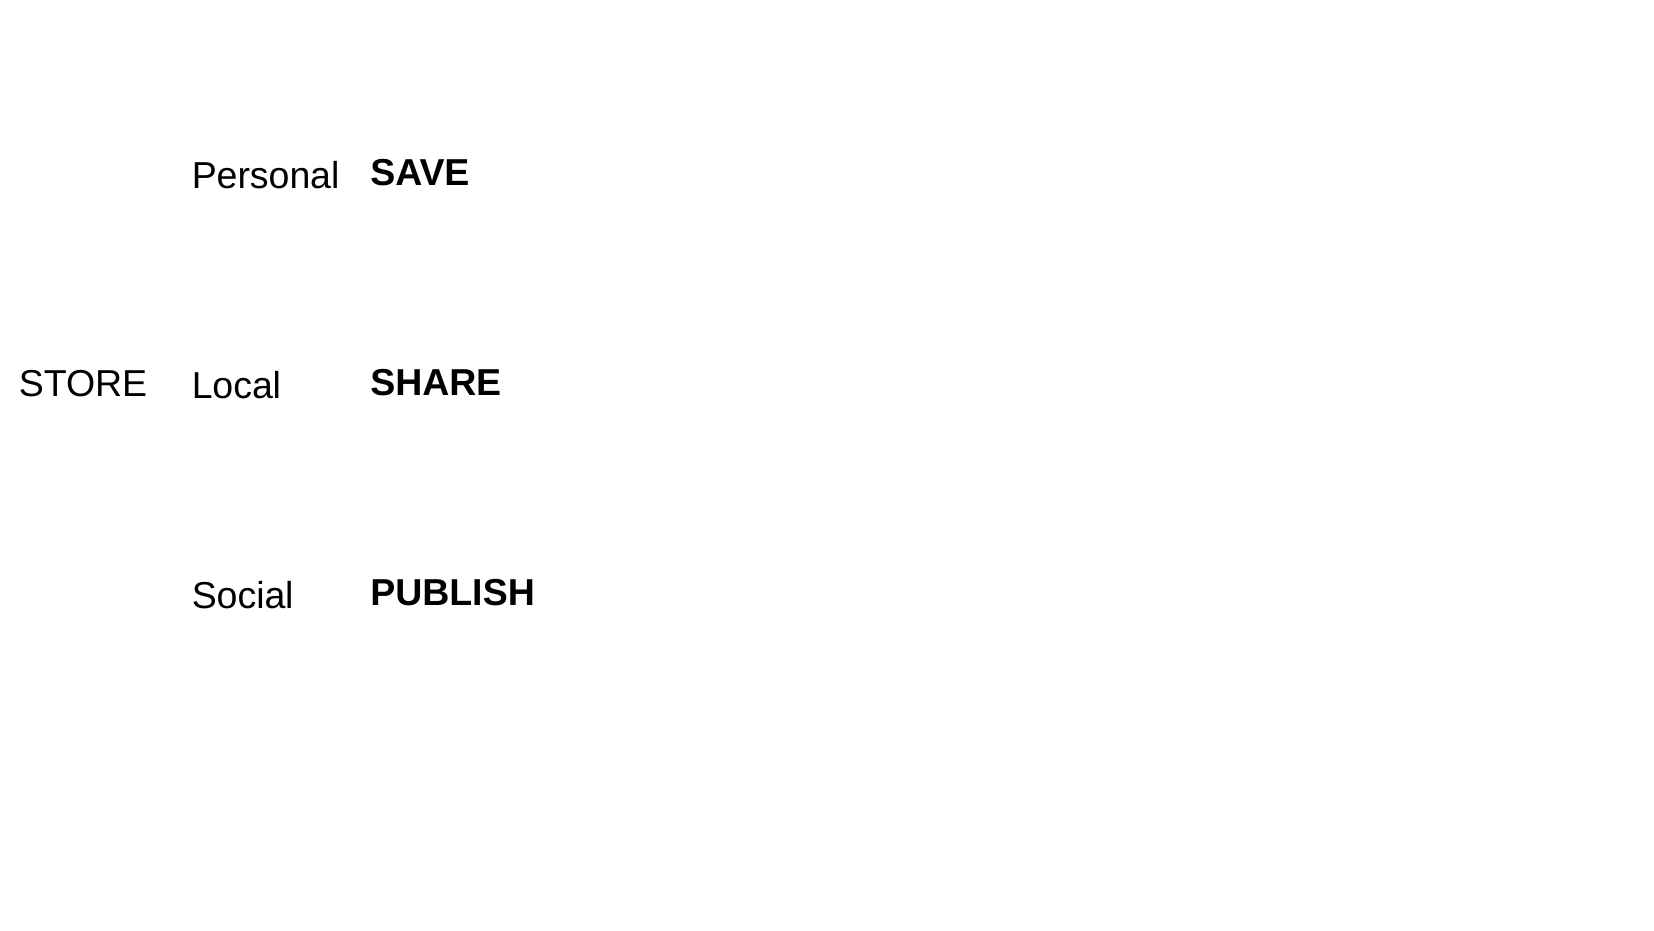

SAVE
SHARE
PUBLISH
Personal
Local
Social
STORE